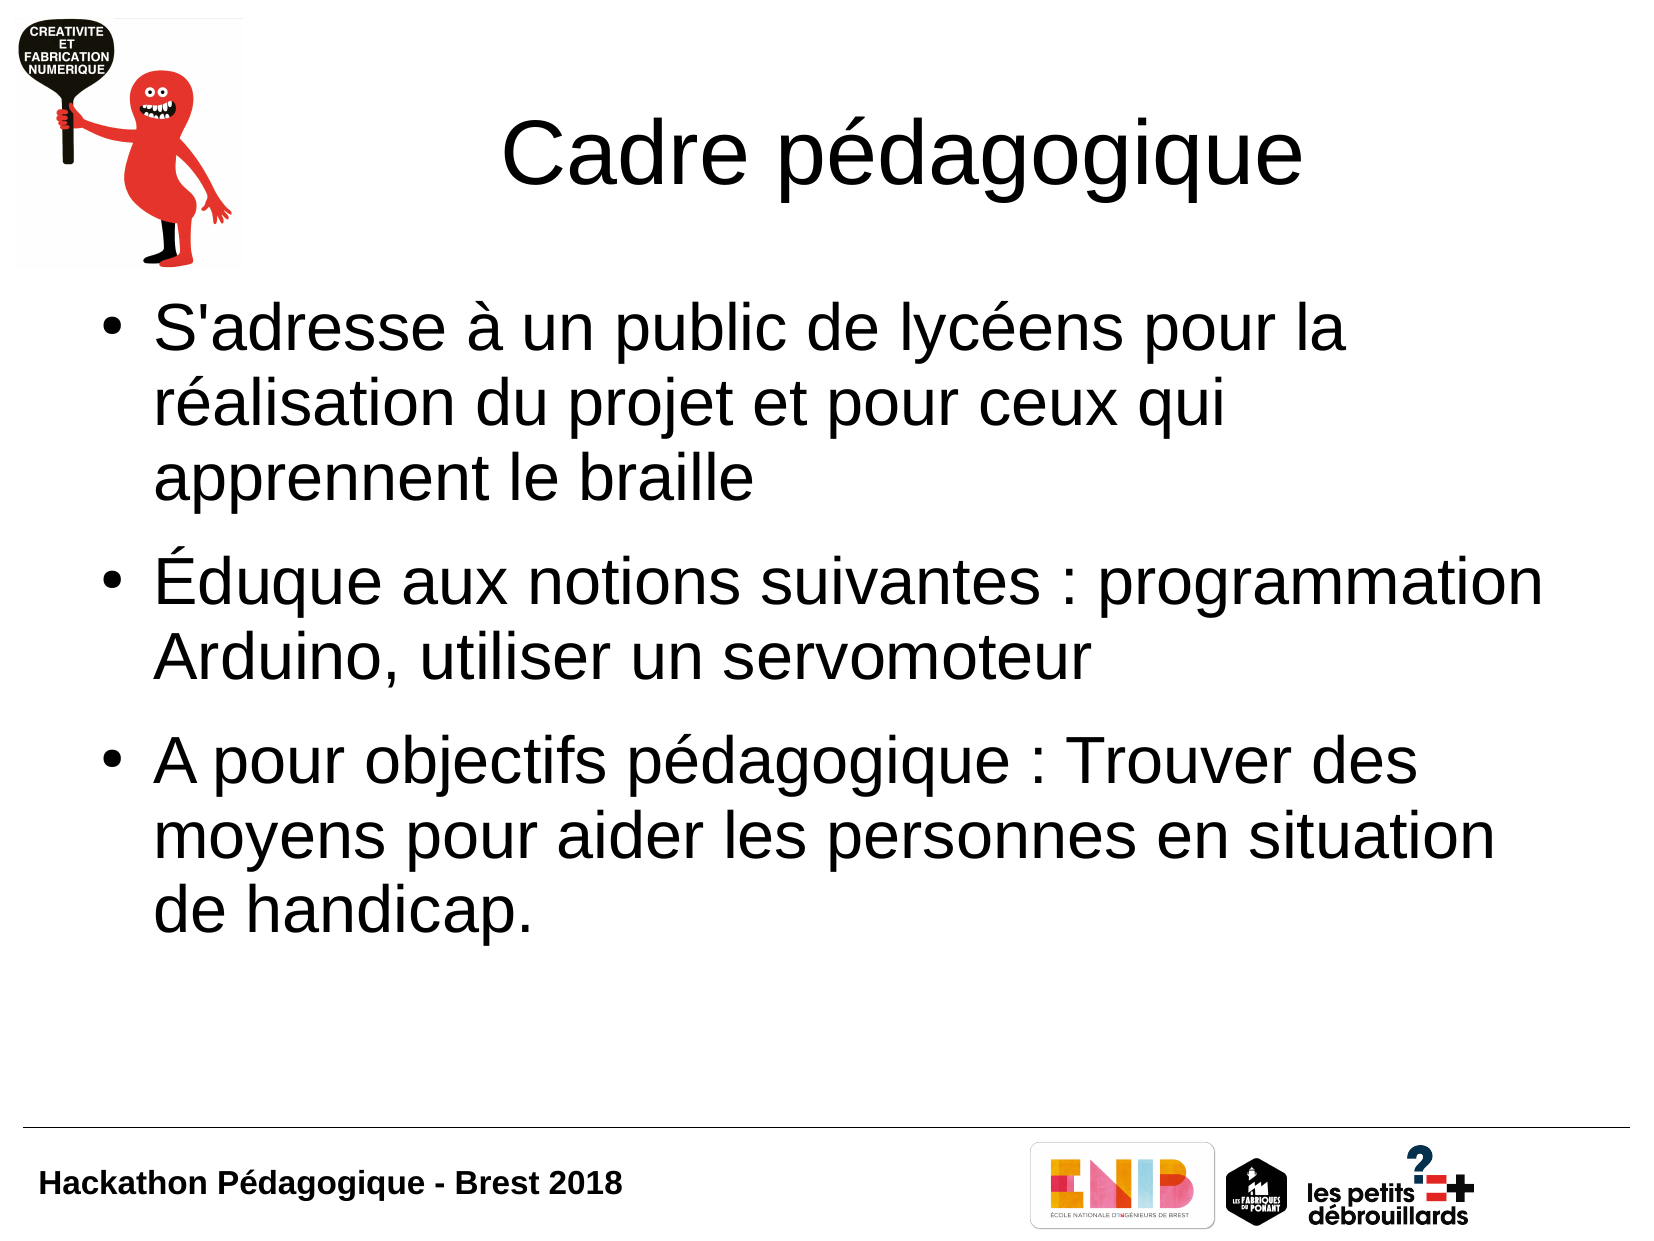

# Cadre pédagogique
S'adresse à un public de lycéens pour la réalisation du projet et pour ceux qui apprennent le braille
Éduque aux notions suivantes : programmation Arduino, utiliser un servomoteur
A pour objectifs pédagogique : Trouver des moyens pour aider les personnes en situation de handicap.
Hackathon Pédagogique - Brest 2018